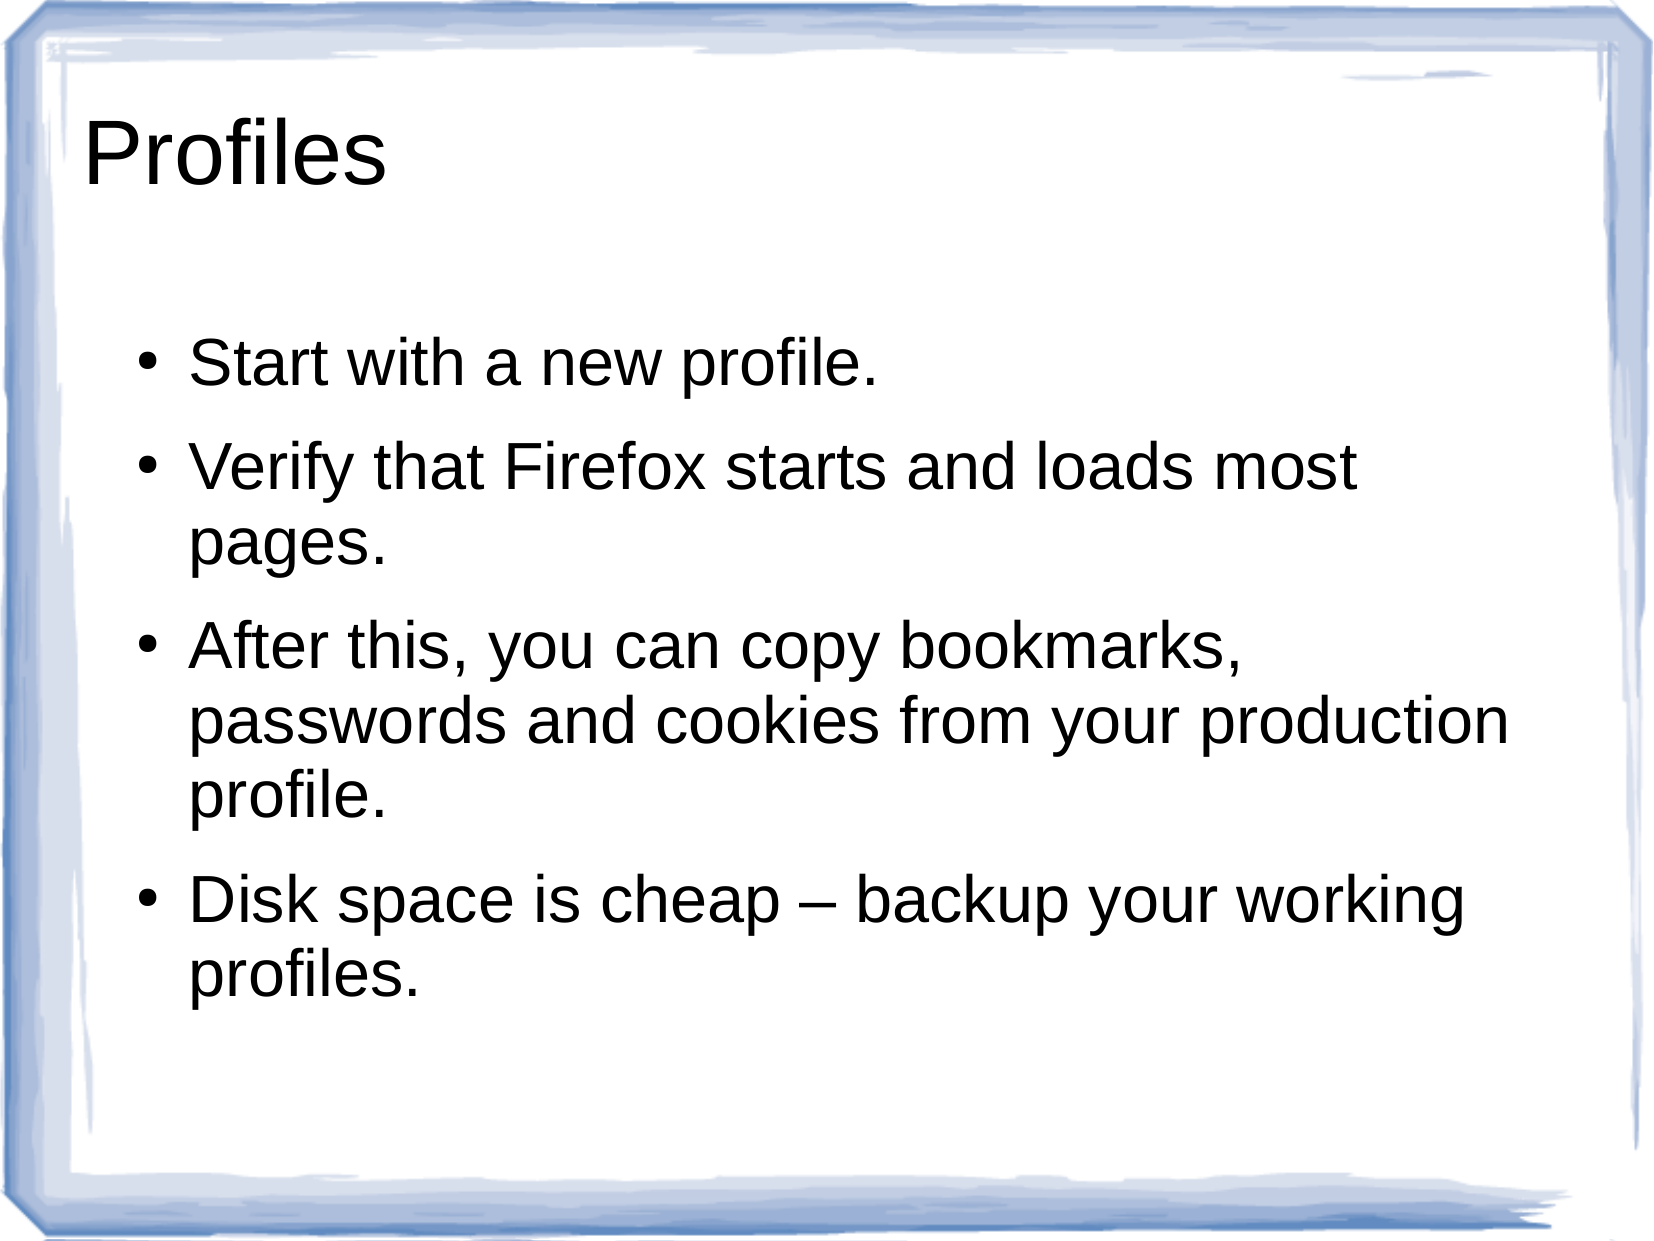

# Profiles
Start with a new profile.
Verify that Firefox starts and loads most pages.
After this, you can copy bookmarks, passwords and cookies from your production profile.
Disk space is cheap – backup your working profiles.